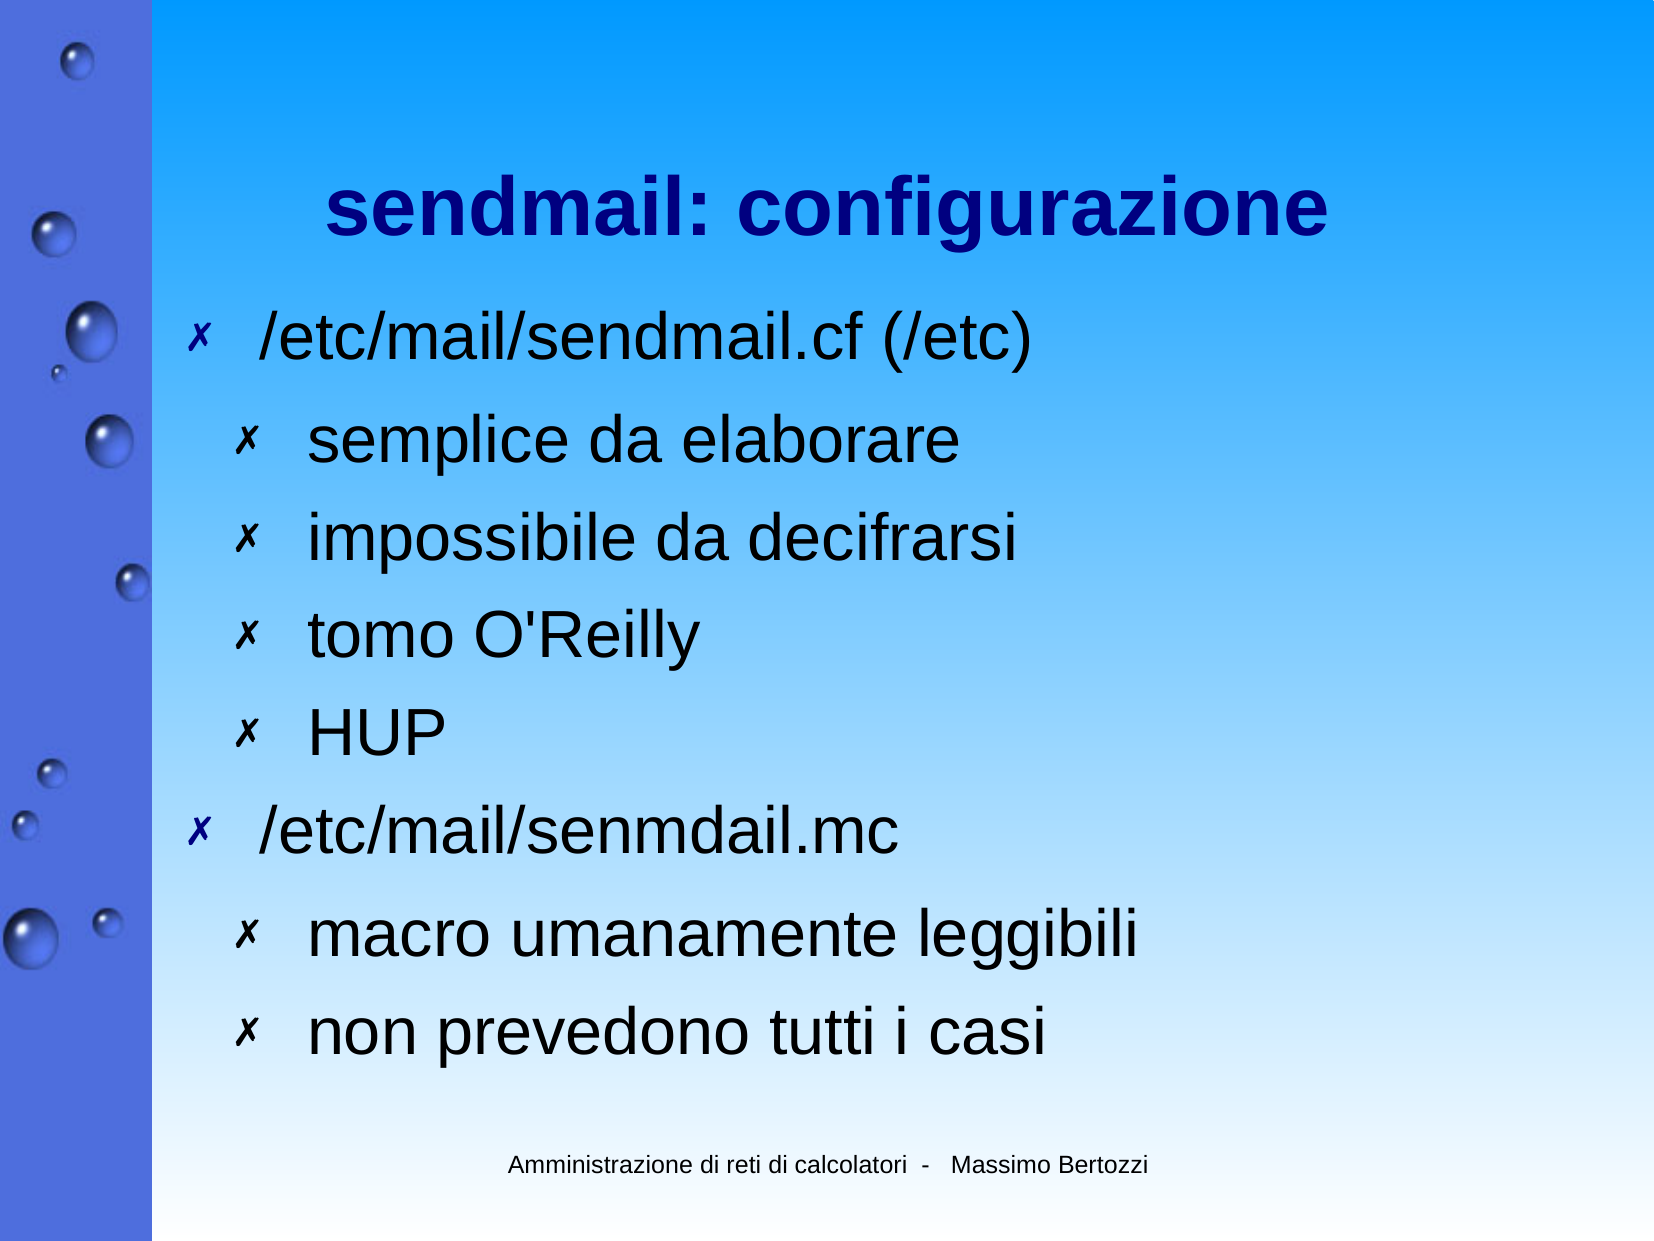

# sendmail: configurazione
/etc/mail/sendmail.cf (/etc)
semplice da elaborare
impossibile da decifrarsi
tomo O'Reilly
HUP
/etc/mail/senmdail.mc
macro umanamente leggibili
non prevedono tutti i casi